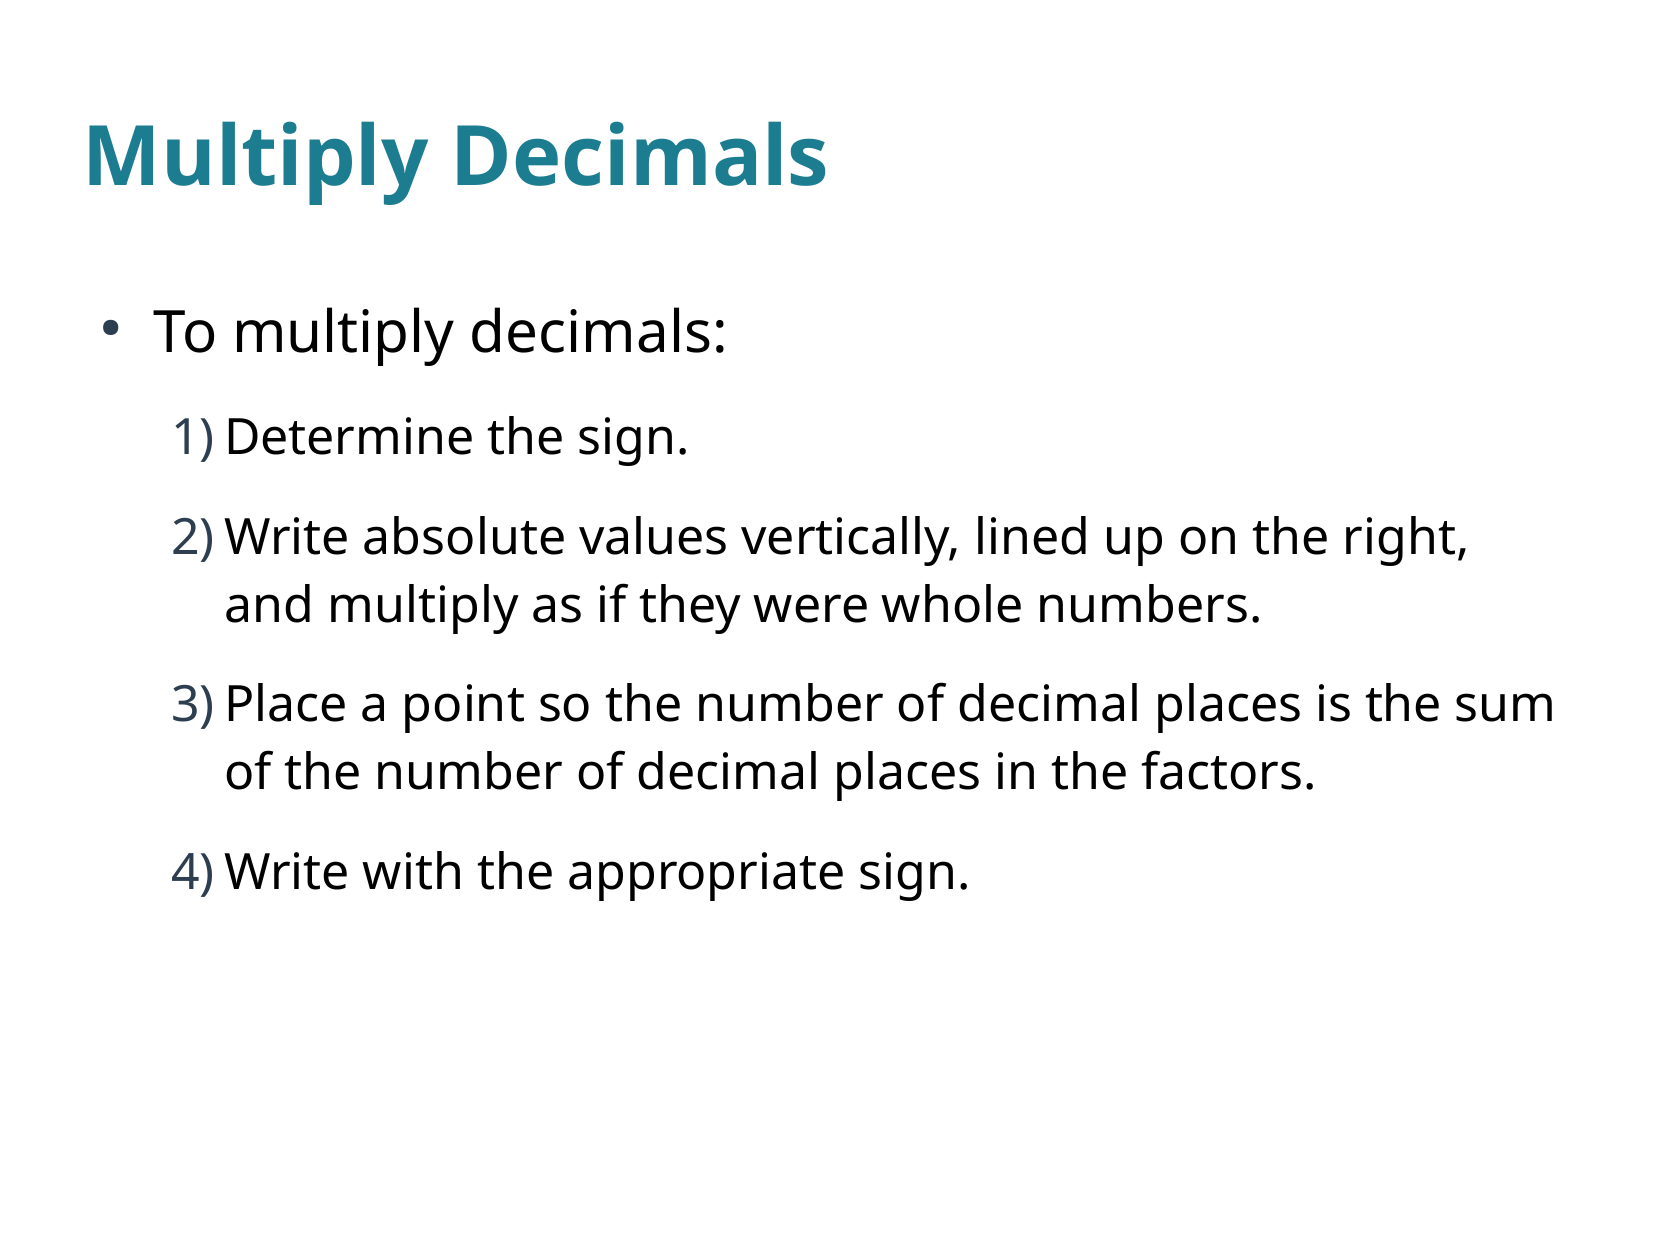

# Multiply Decimals
To multiply decimals:
Determine the sign.
Write absolute values vertically, lined up on the right, and multiply as if they were whole numbers.
Place a point so the number of decimal places is the sum of the number of decimal places in the factors.
Write with the appropriate sign.